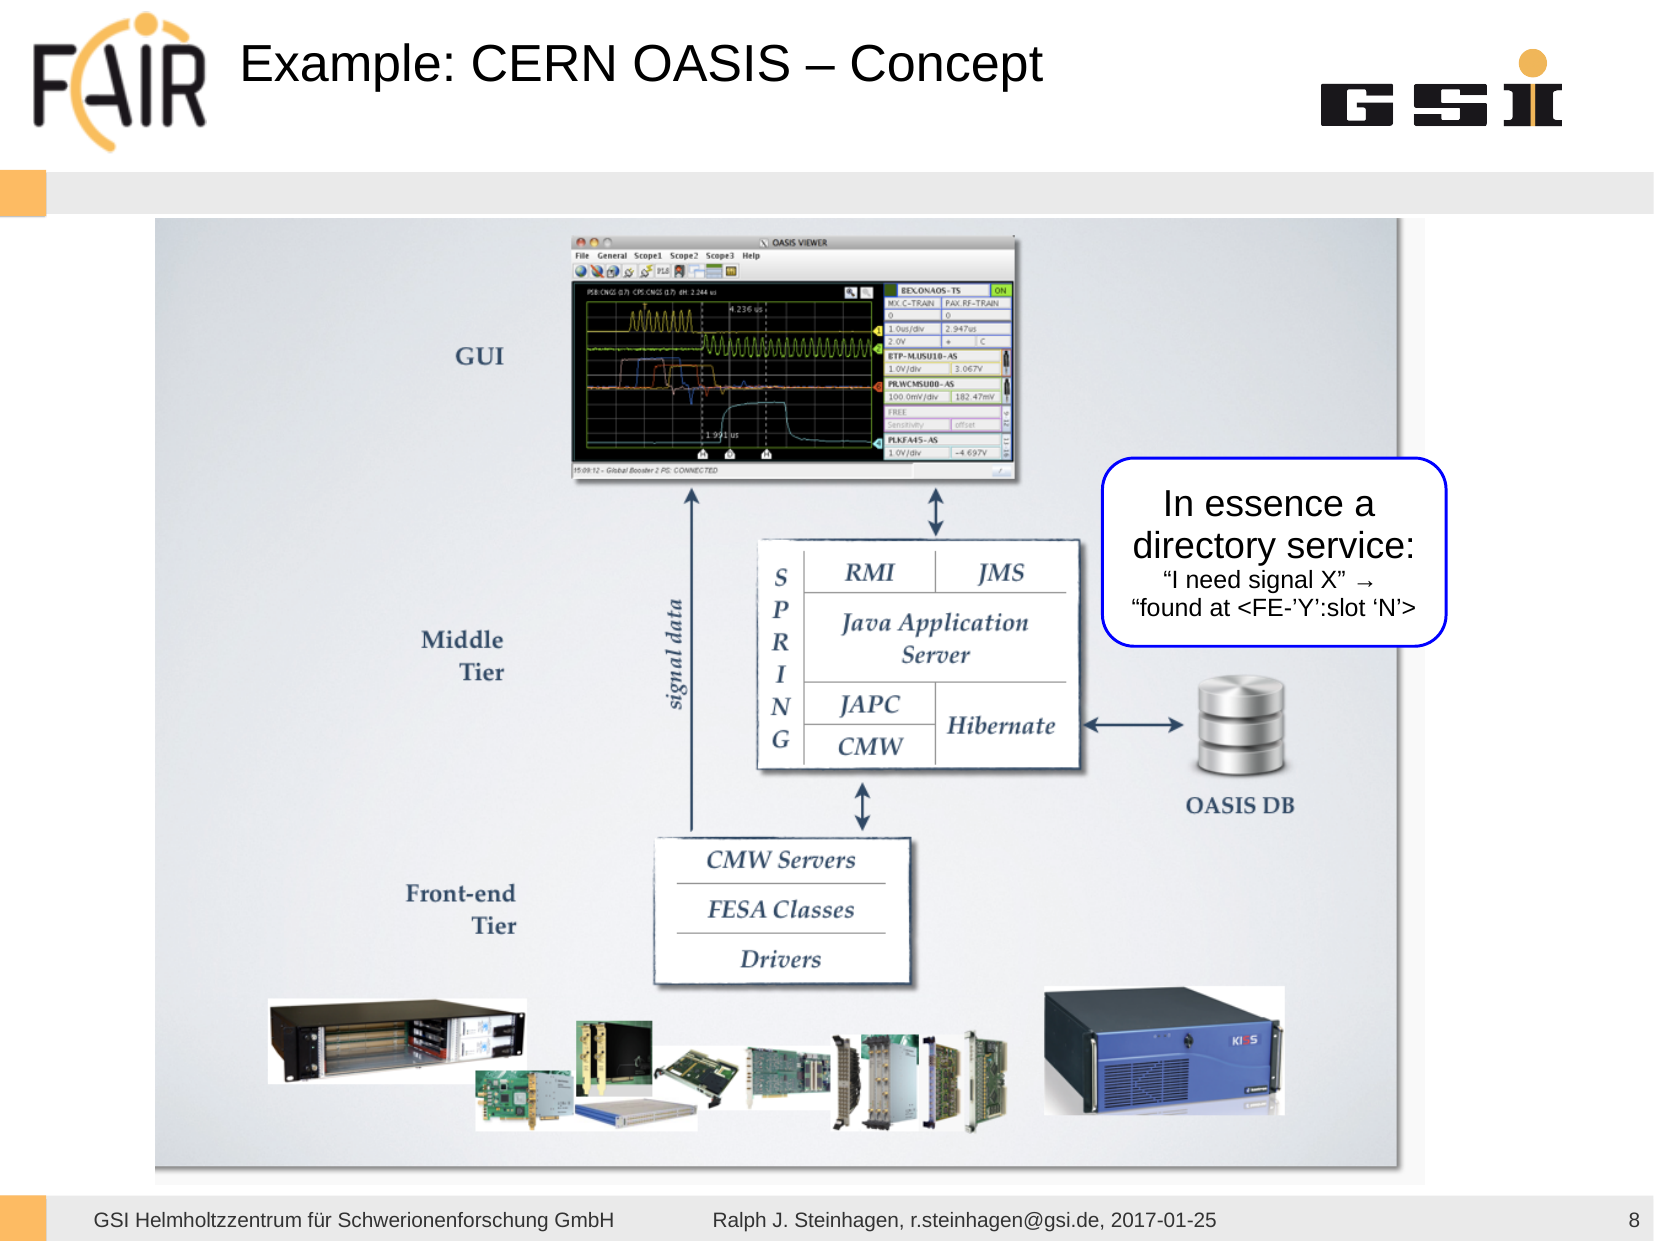

# Example: CERN OASIS – Concept
In essence a
directory service:
“I need signal X” →
“found at <FE-’Y’:slot ‘N’>